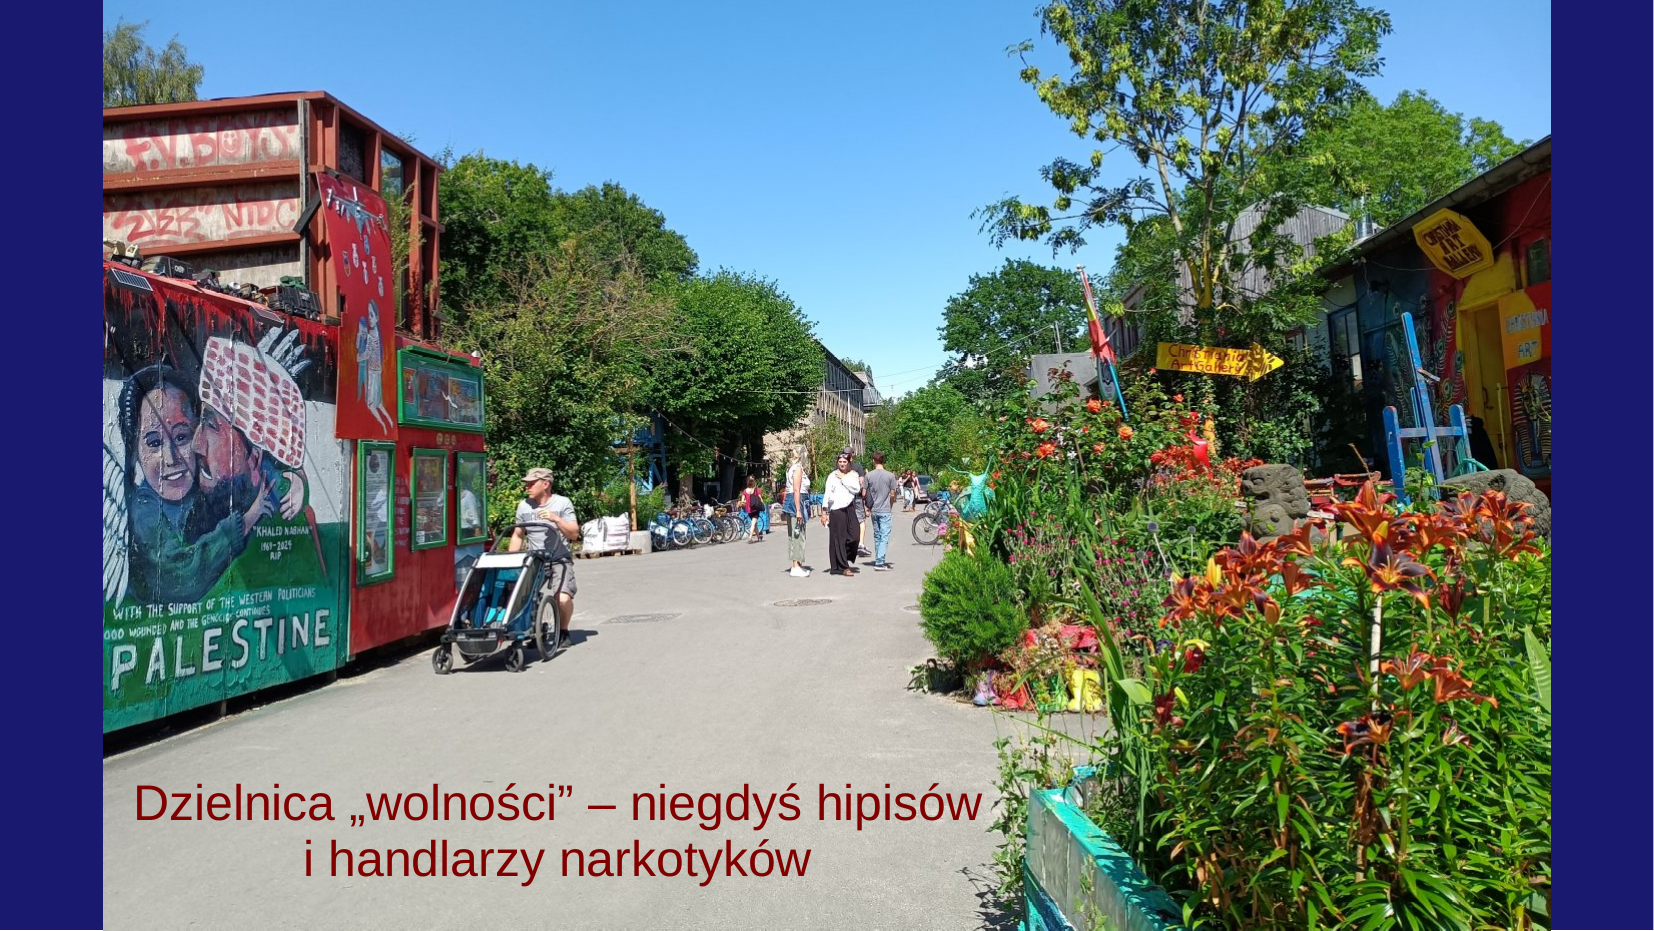

#
Dzielnica „wolności” – niegdyś hipisów
i handlarzy narkotyków